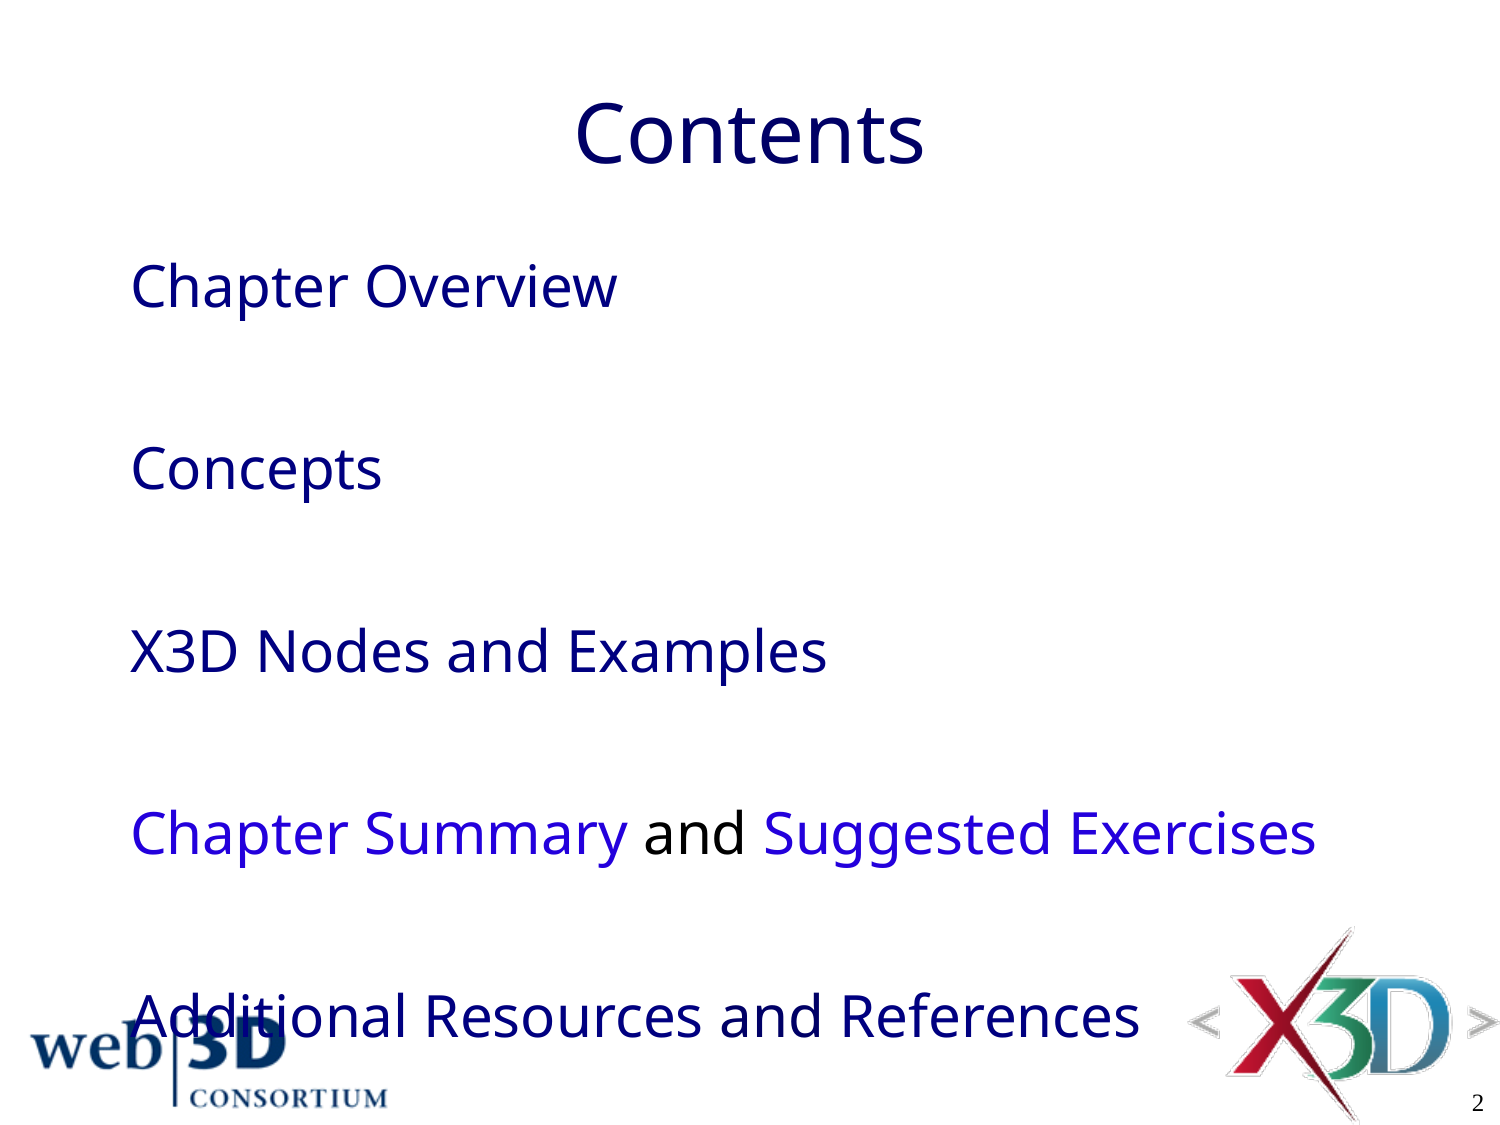

# Contents
Chapter Overview
Concepts
X3D Nodes and Examples
Chapter Summary and Suggested Exercises
Additional Resources and References